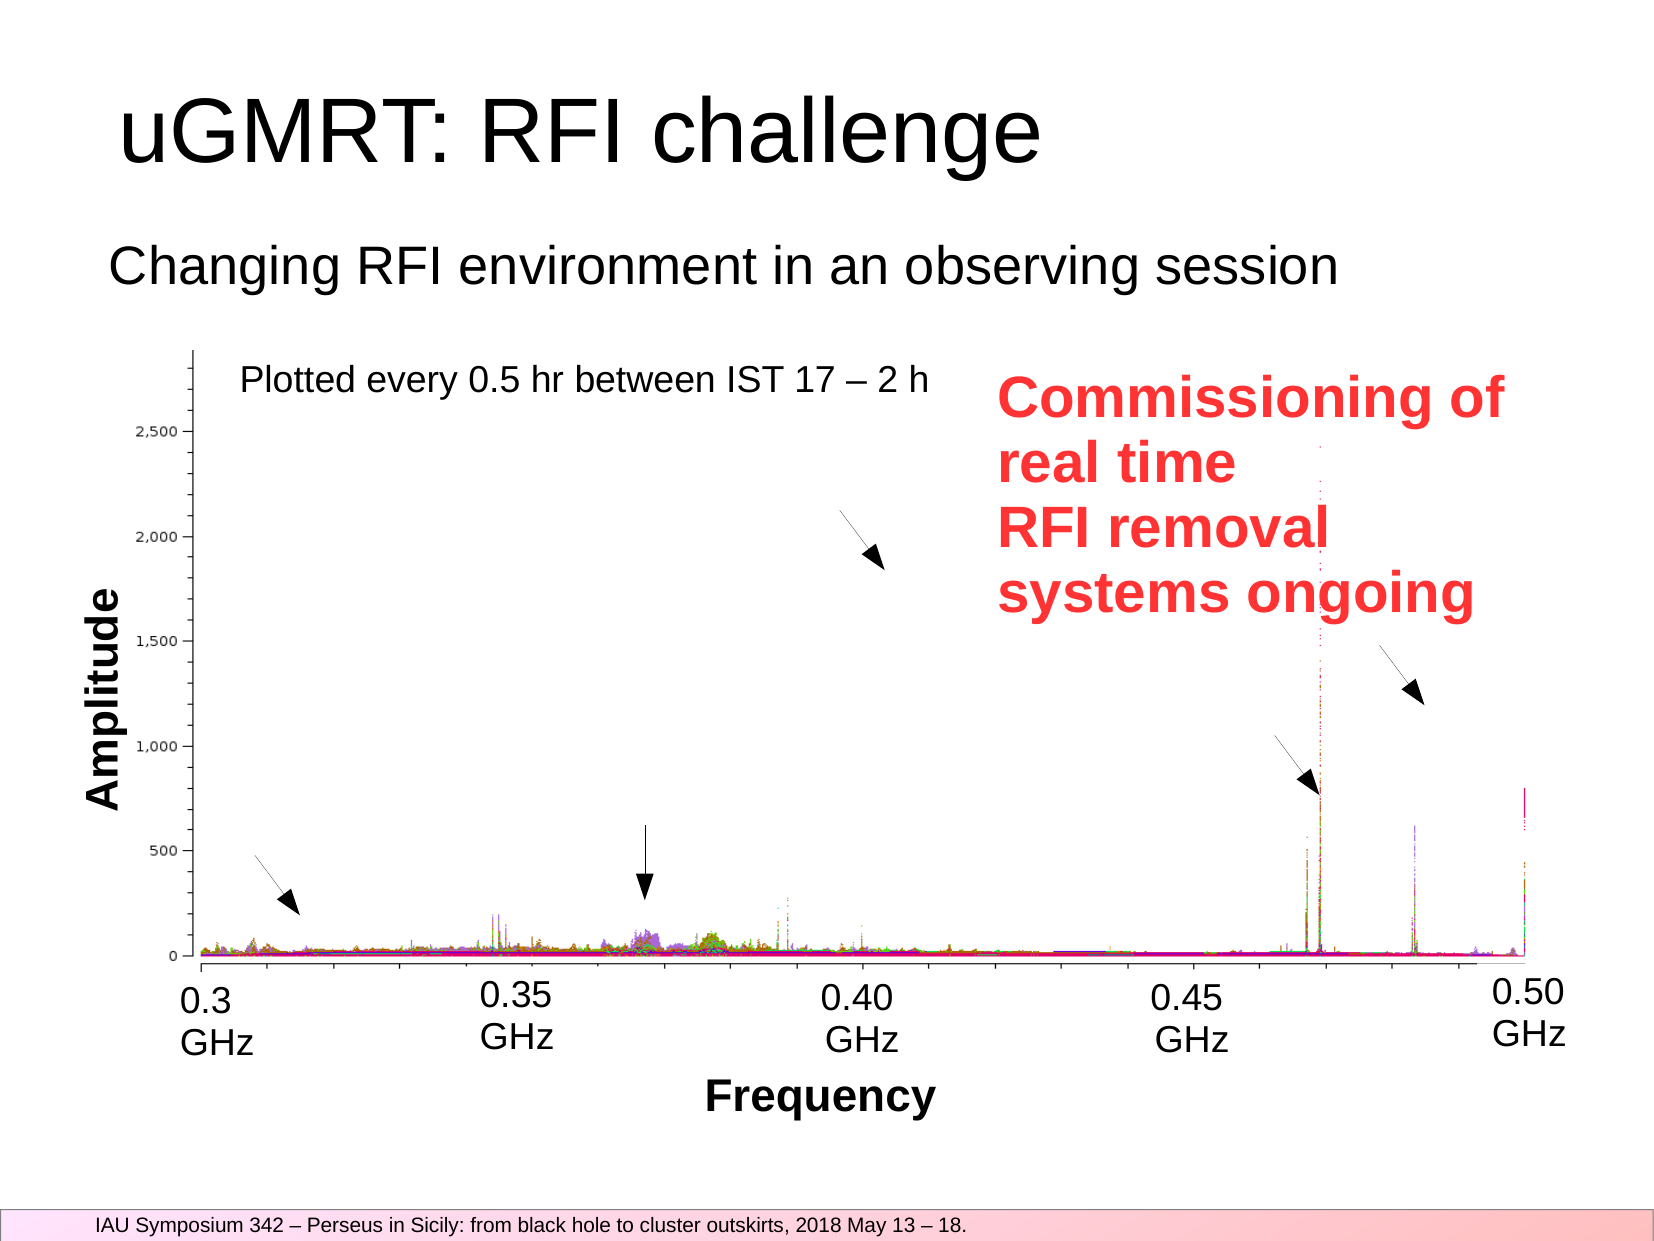

# uGMRT: RFI challenge
Changing RFI environment in an observing session
Plotted every 0.5 hr between IST 17 – 2 h
Commissioning of real time
RFI removal systems ongoing
Amplitude
0.50
GHz
0.35
GHz
0.40
GHz
0.45
GHz
0.3
GHz
Frequency